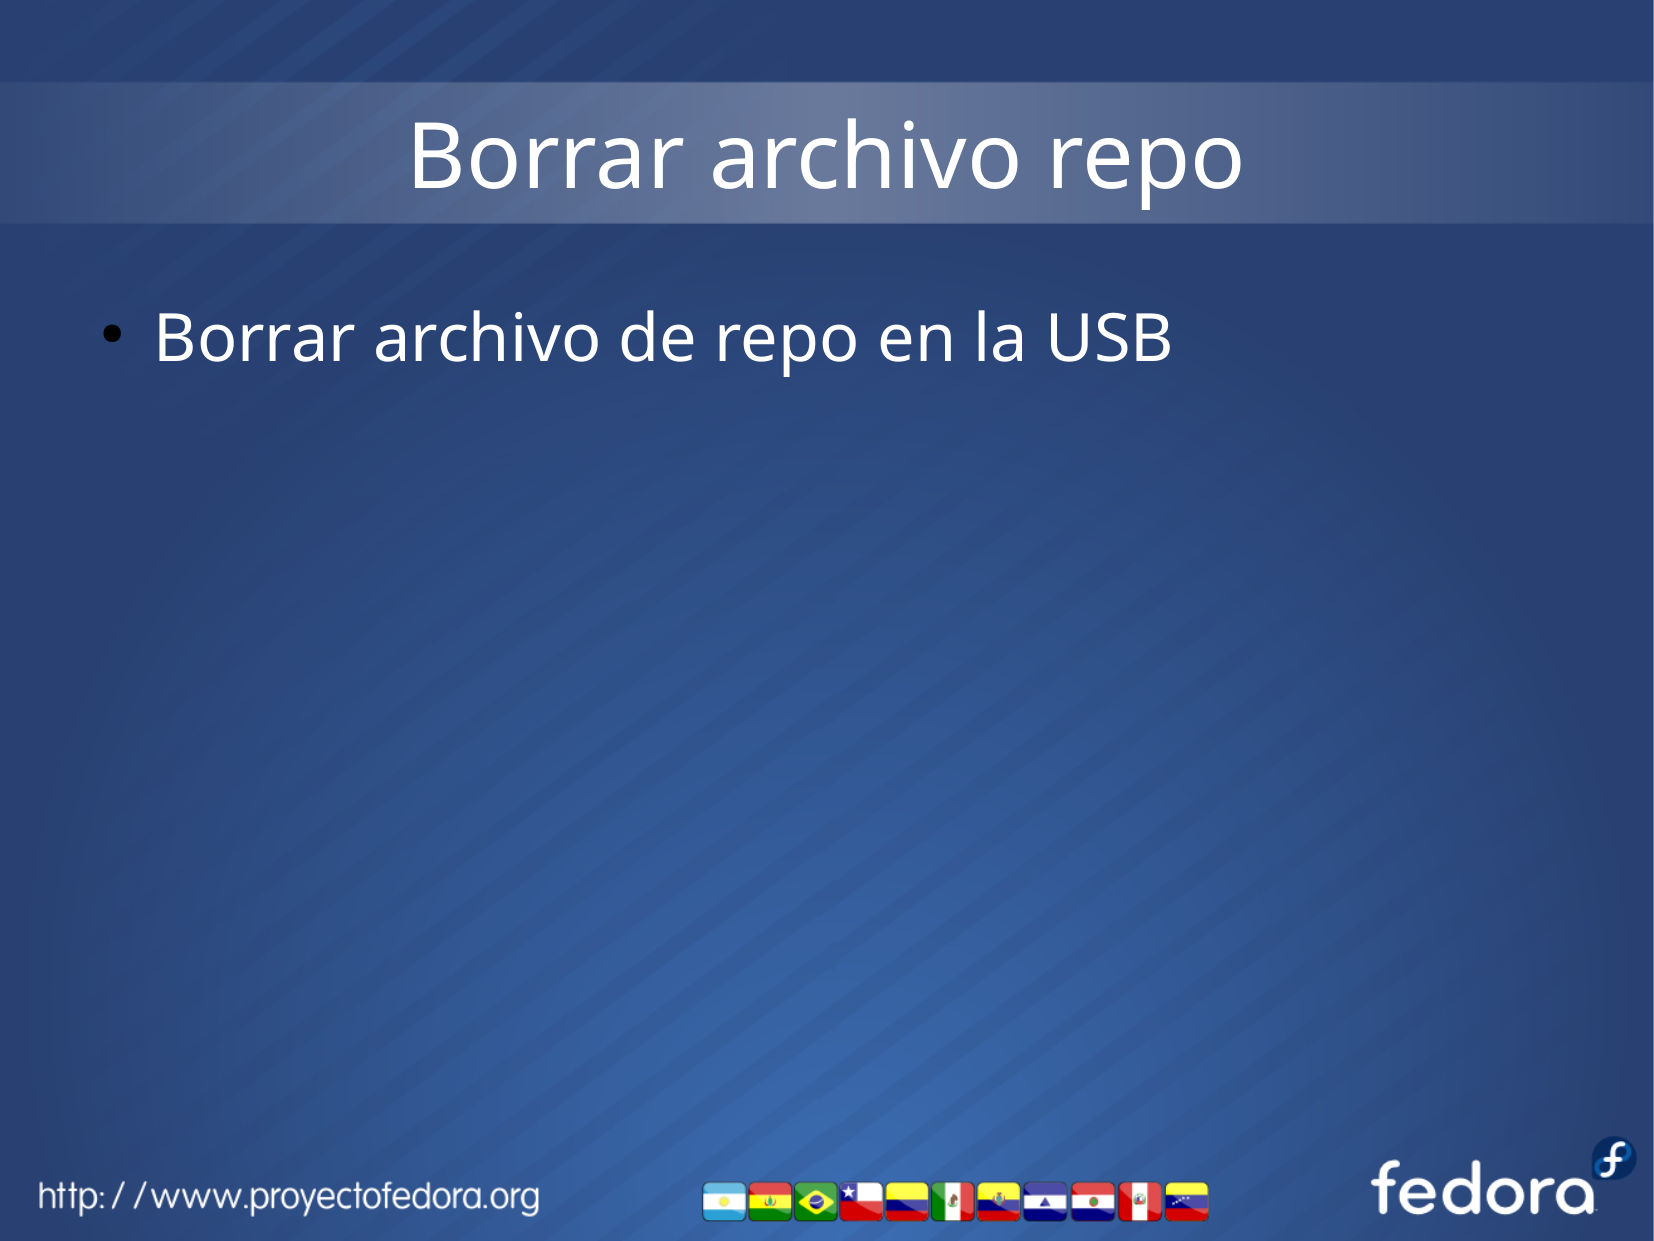

# Borrar archivo repo
Borrar archivo de repo en la USB